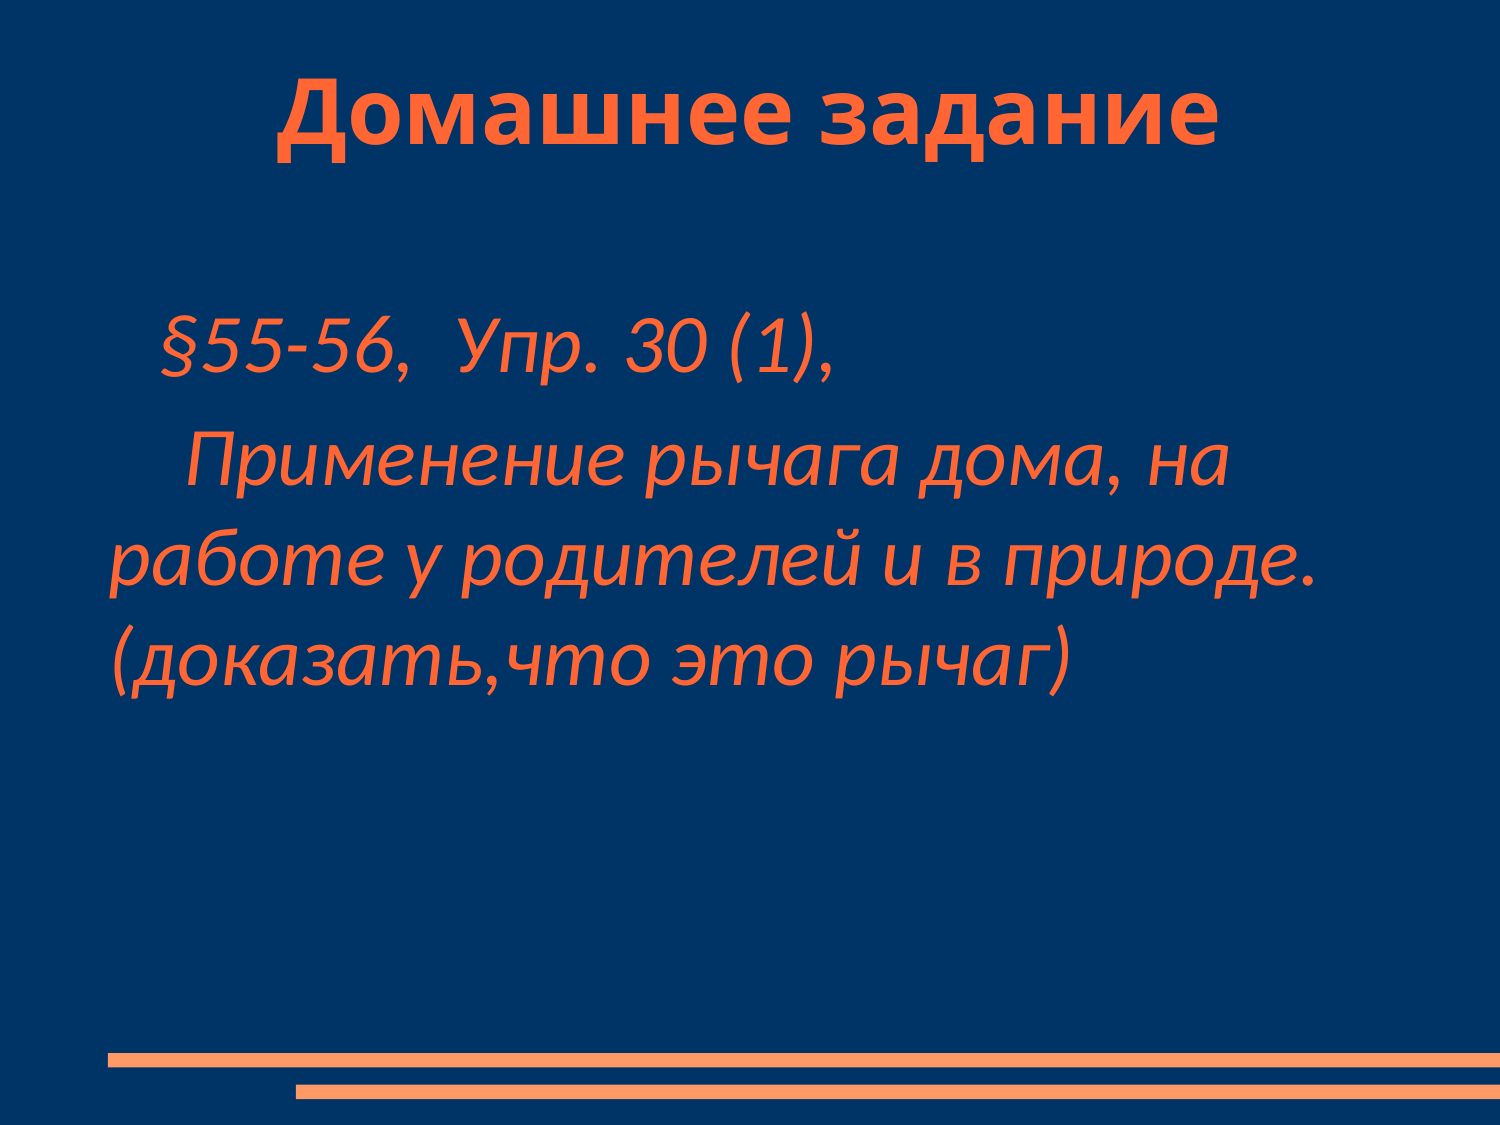

# Домашнее задание
 §55-56, Упр. 30 (1),
 Применение рычага дома, на работе у родителей и в природе.(доказать,что это рычаг)